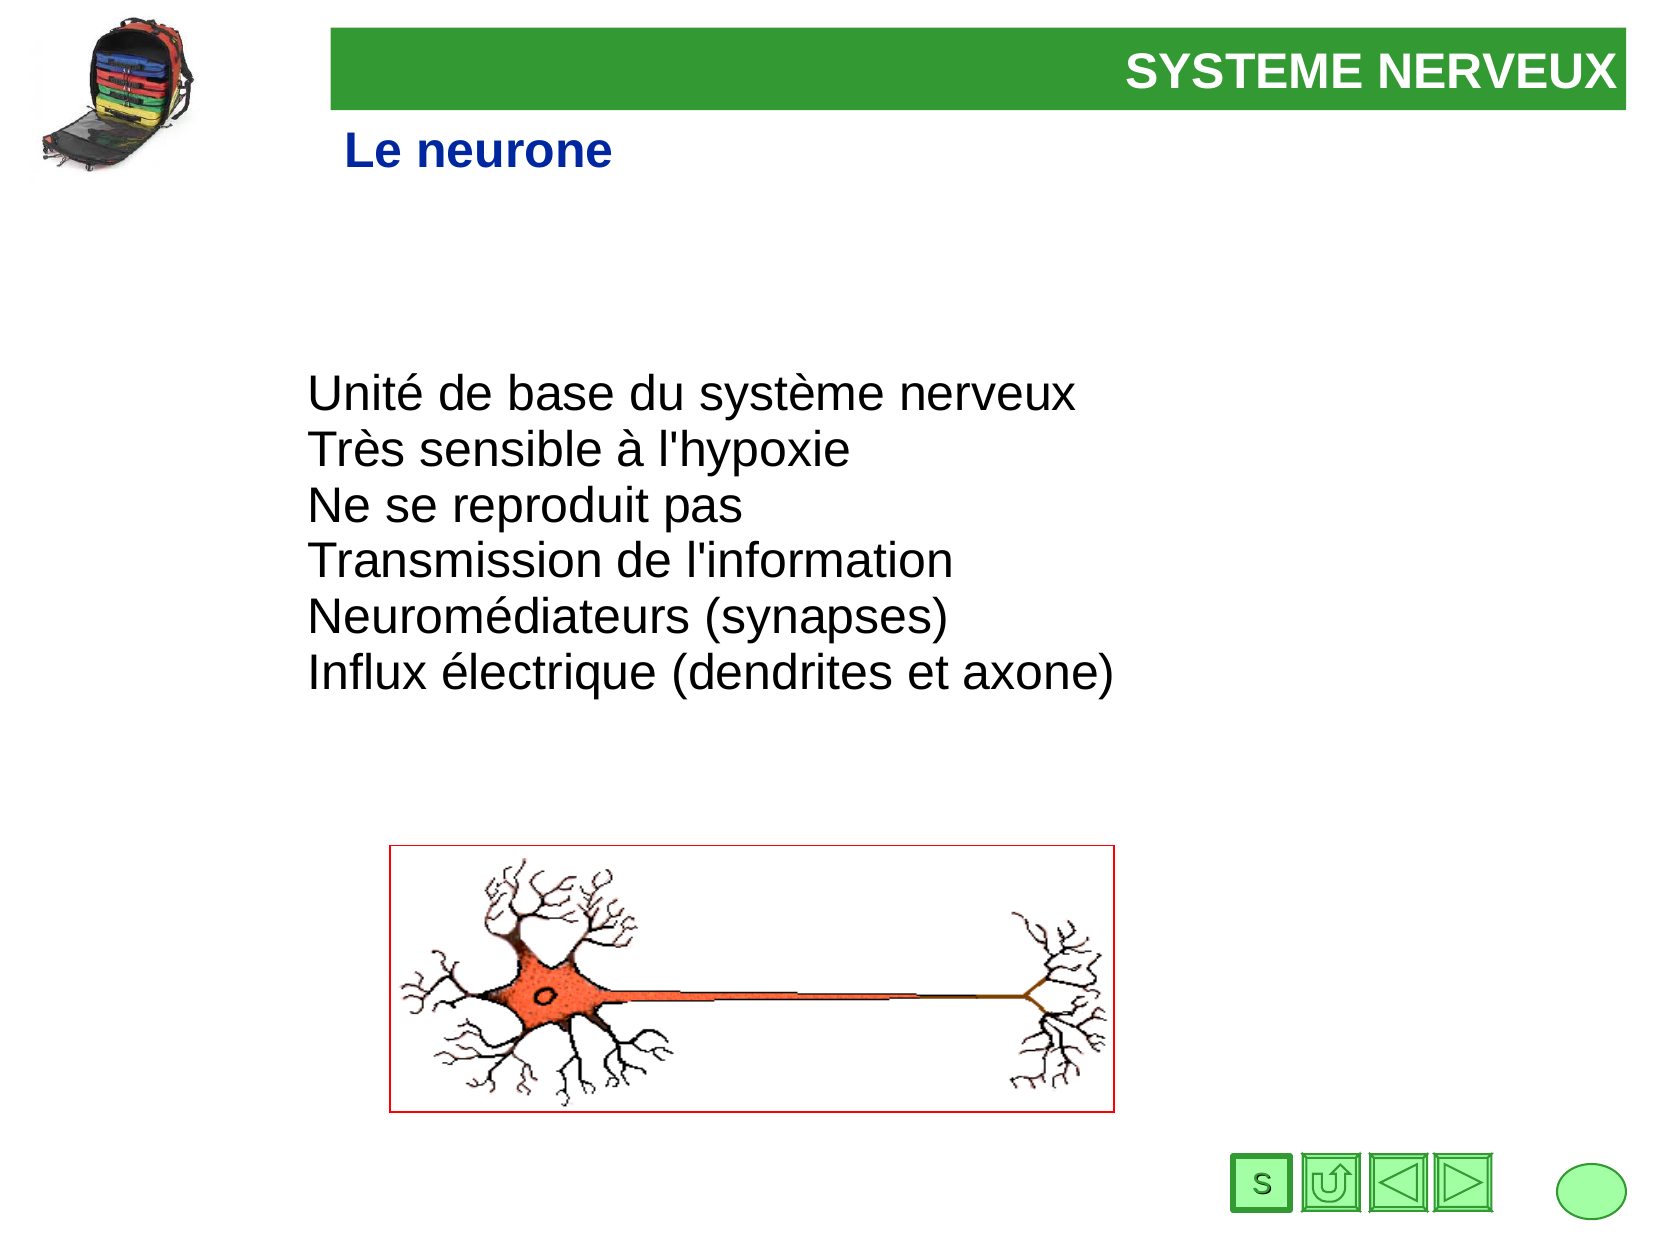

# SYSTEME NERVEUX
Le neurone
Unité de base du système nerveux
Très sensible à l'hypoxie
Ne se reproduit pas
Transmission de l'information
Neuromédiateurs (synapses)
Influx électrique (dendrites et axone)